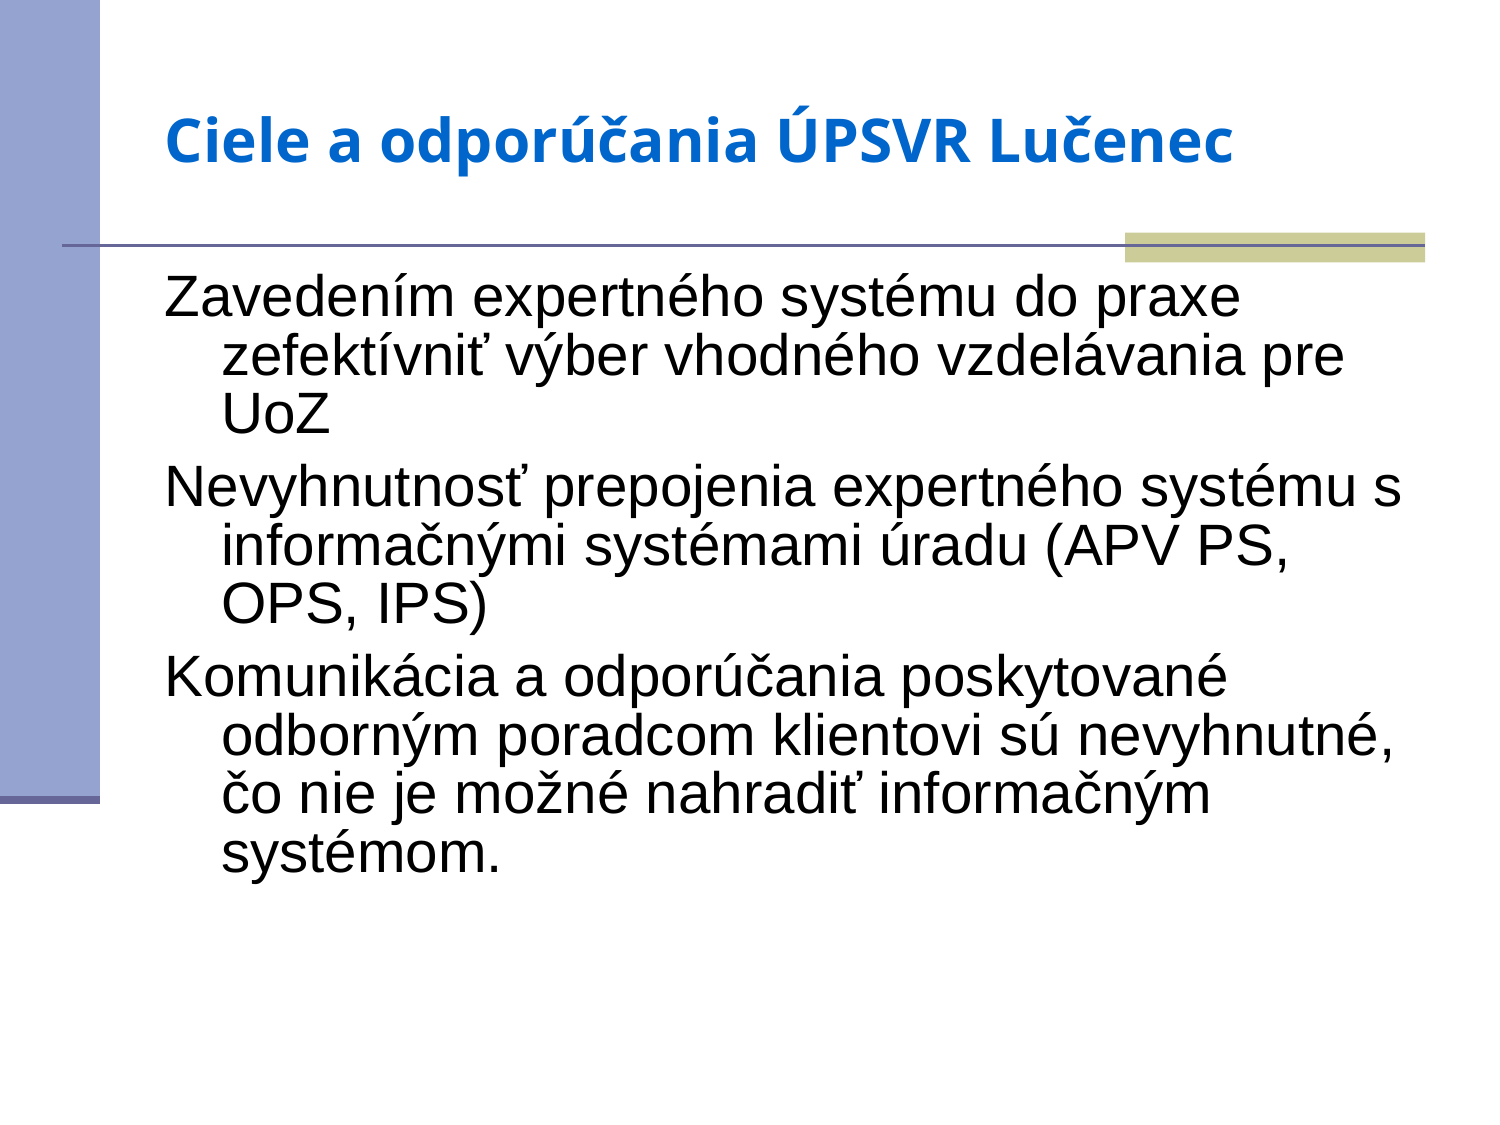

# Ciele a odporúčania ÚPSVR Lučenec
Zavedením expertného systému do praxe zefektívniť výber vhodného vzdelávania pre UoZ
Nevyhnutnosť prepojenia expertného systému s informačnými systémami úradu (APV PS, OPS, IPS)
Komunikácia a odporúčania poskytované odborným poradcom klientovi sú nevyhnutné, čo nie je možné nahradiť informačným systémom.